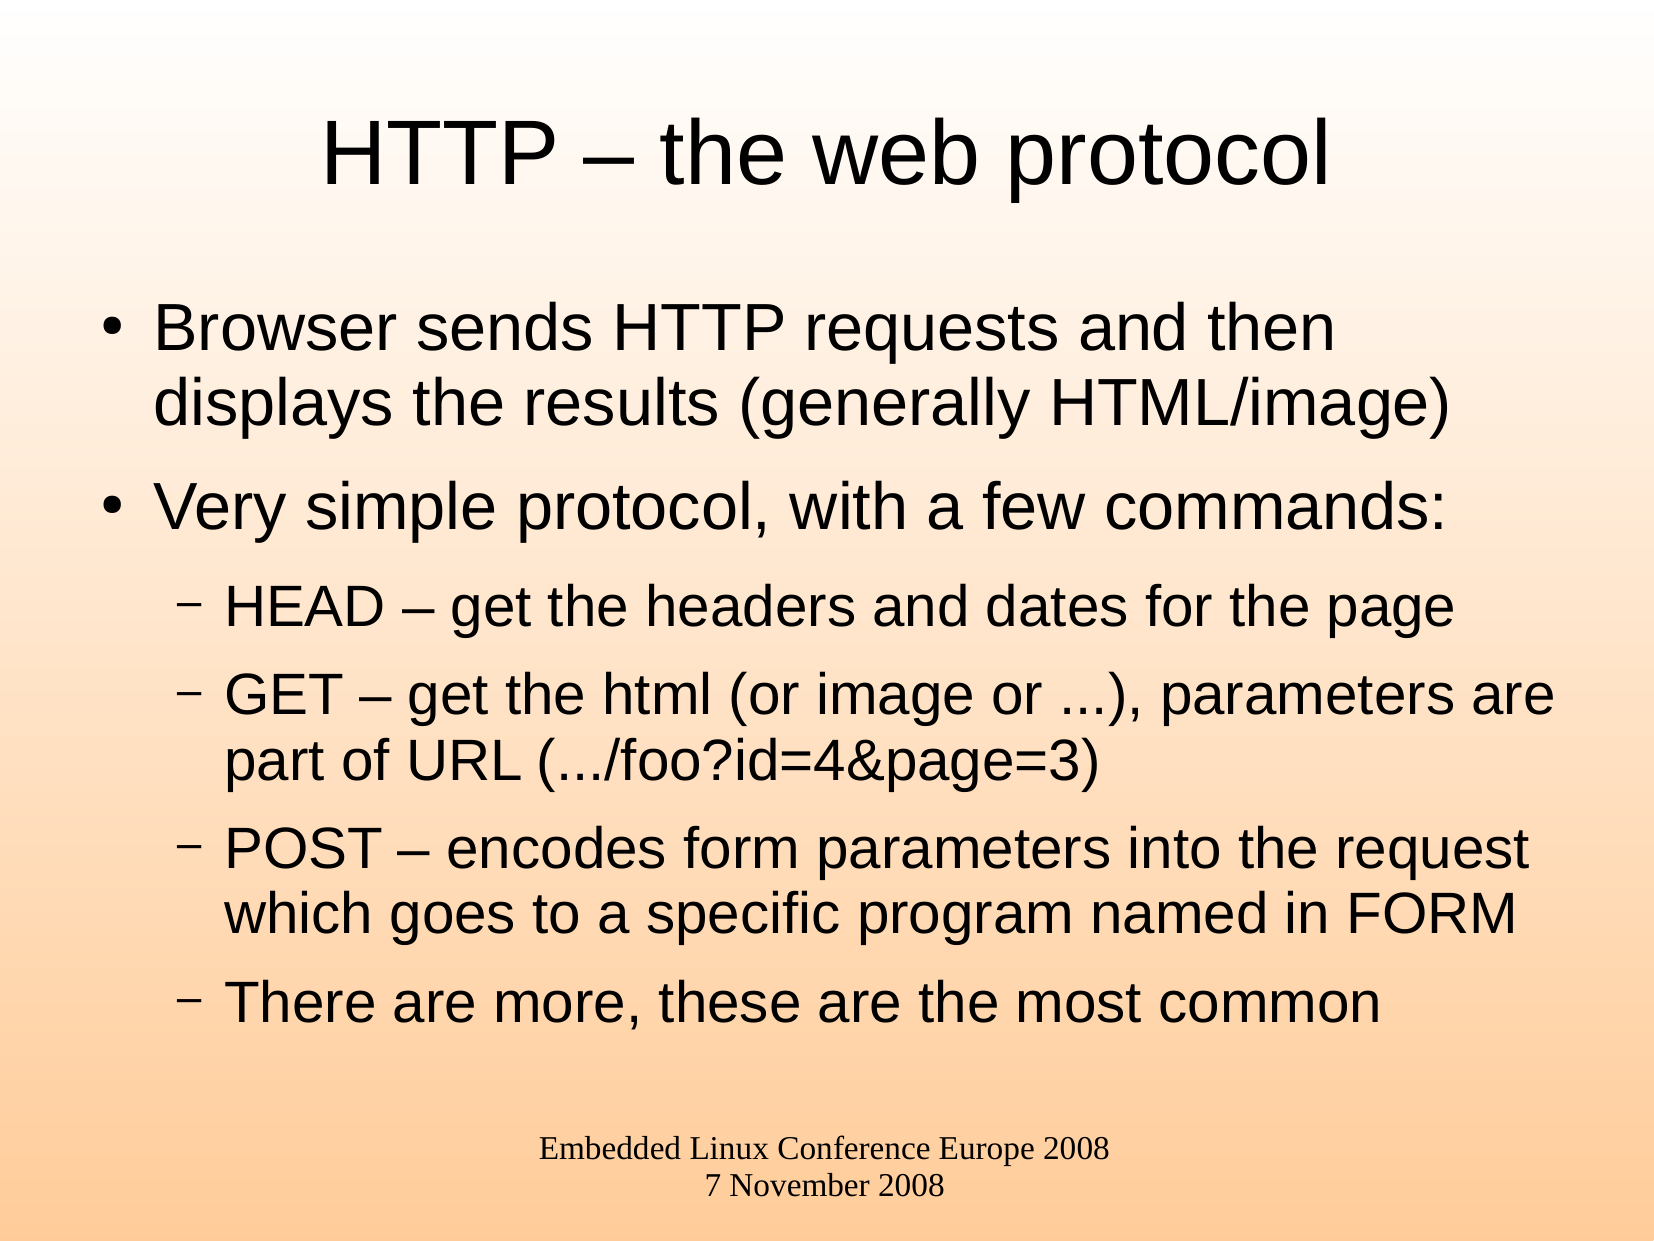

# HTTP – the web protocol
Browser sends HTTP requests and then displays the results (generally HTML/image)
Very simple protocol, with a few commands:
HEAD – get the headers and dates for the page
GET – get the html (or image or ...), parameters are part of URL (.../foo?id=4&page=3)
POST – encodes form parameters into the request which goes to a specific program named in FORM
There are more, these are the most common
Embedded Linux Conference Europe 2008